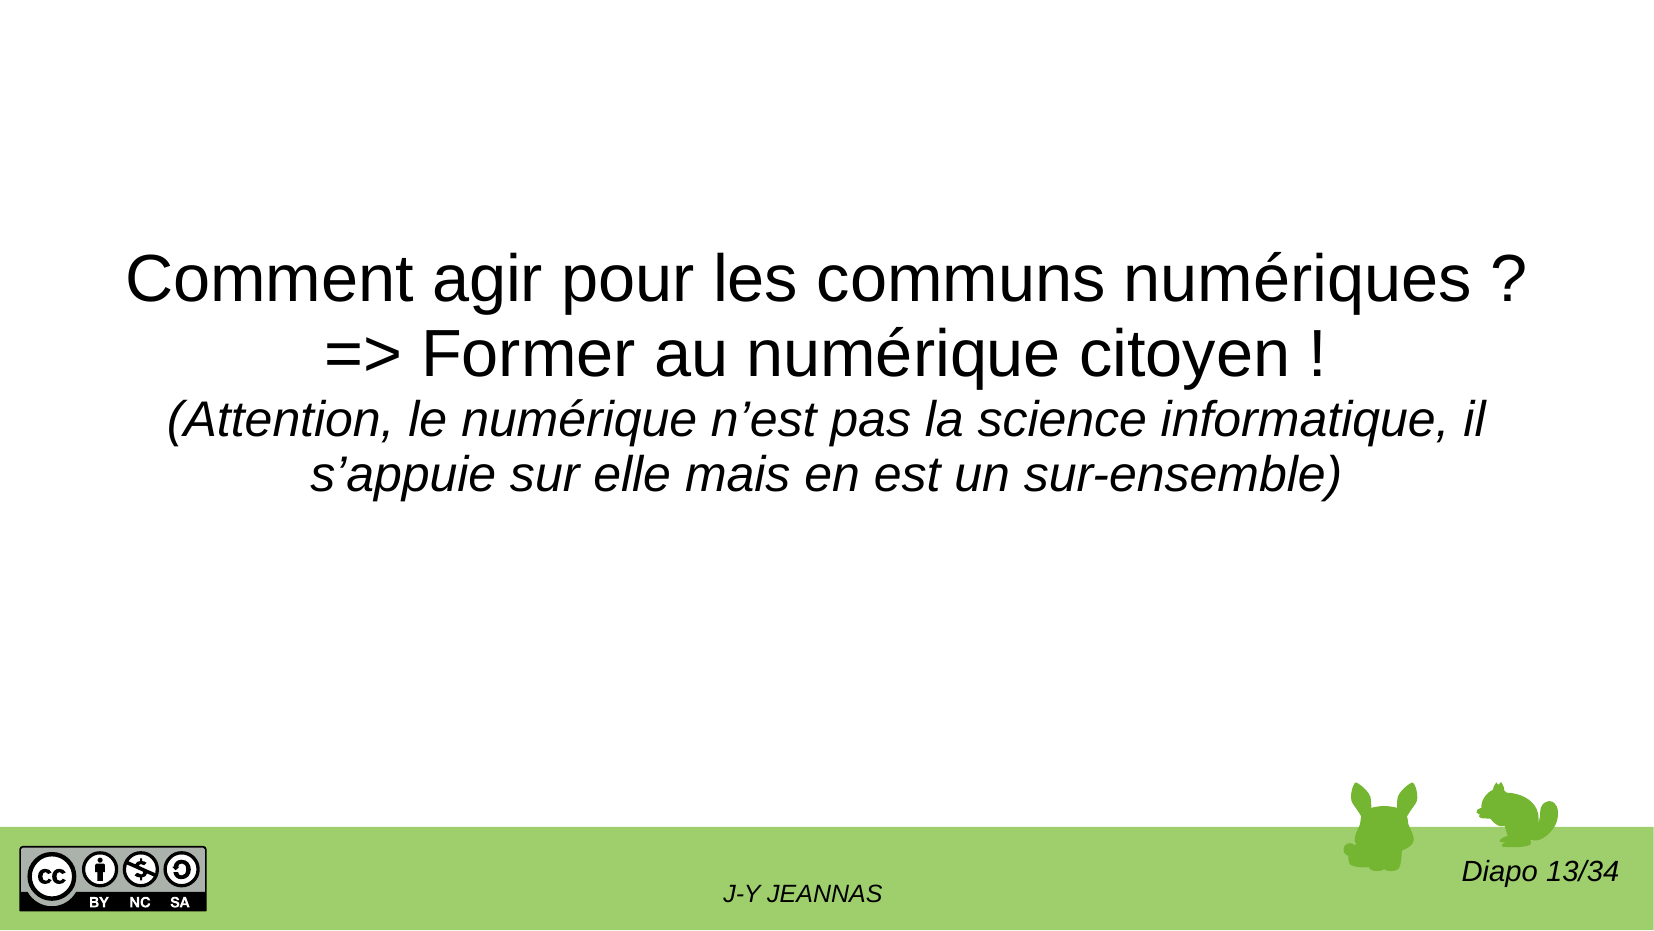

# Comment agir pour les communs numériques ? => Former au numérique citoyen ! (Attention, le numérique n’est pas la science informatique, il s’appuie sur elle mais en est un sur-ensemble)